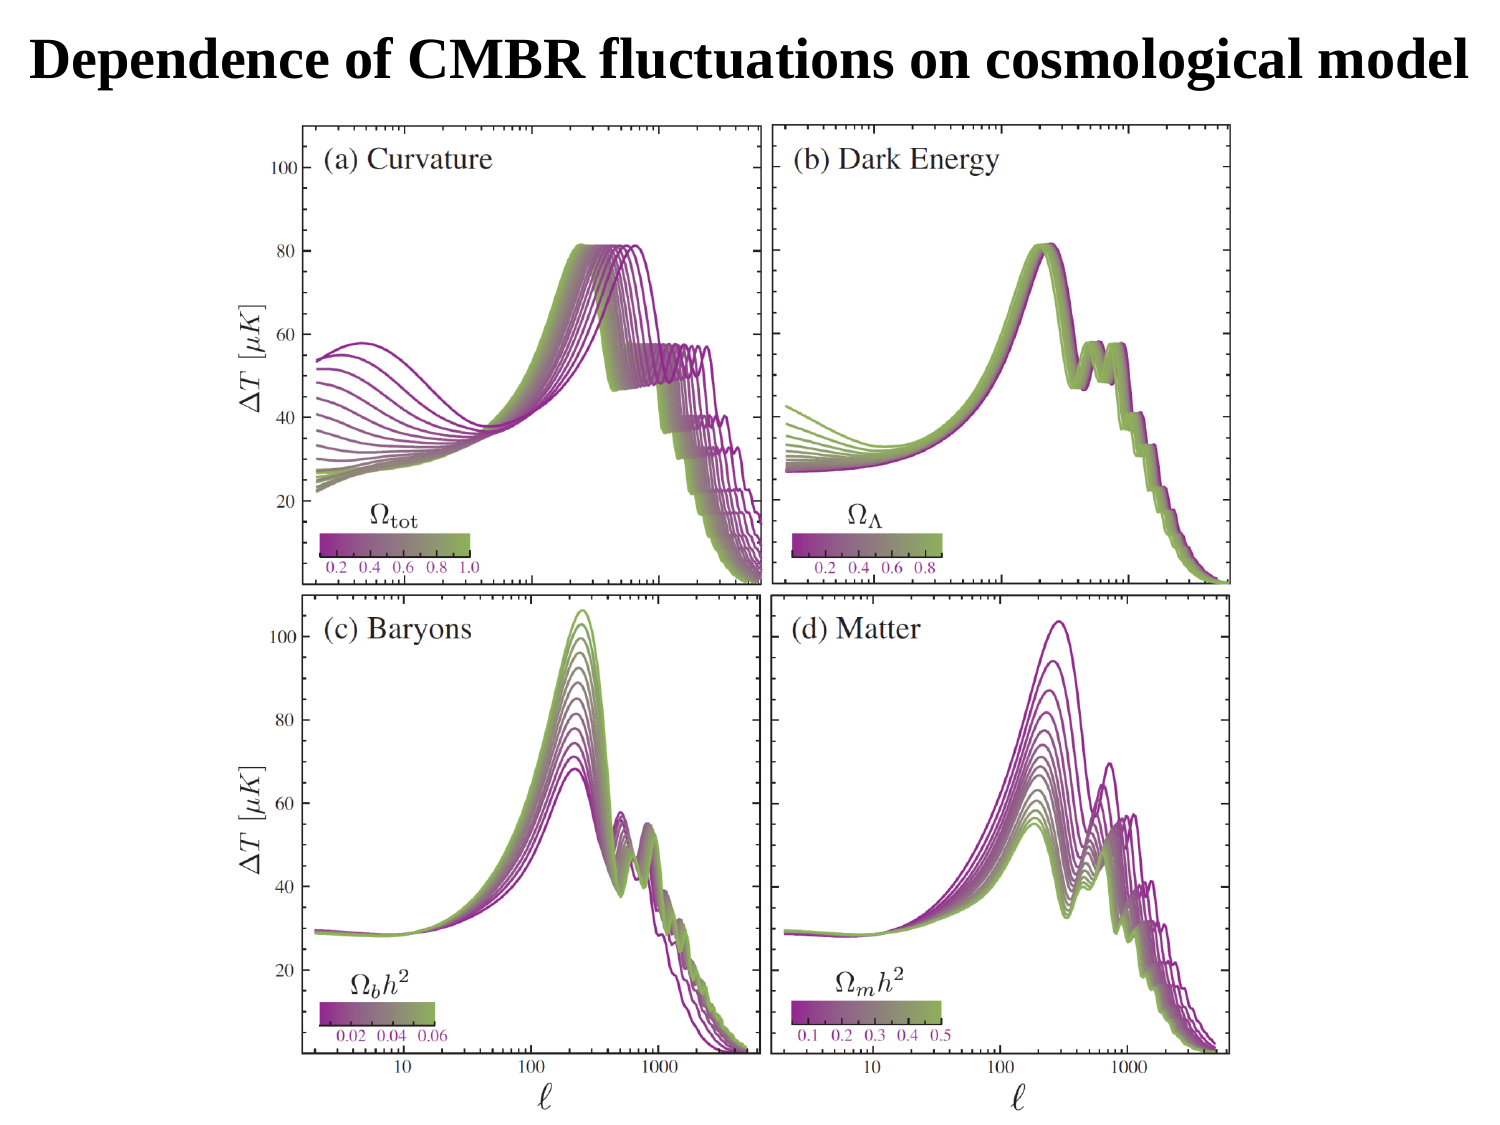

# Dependence of CMBR fluctuations on cosmological model